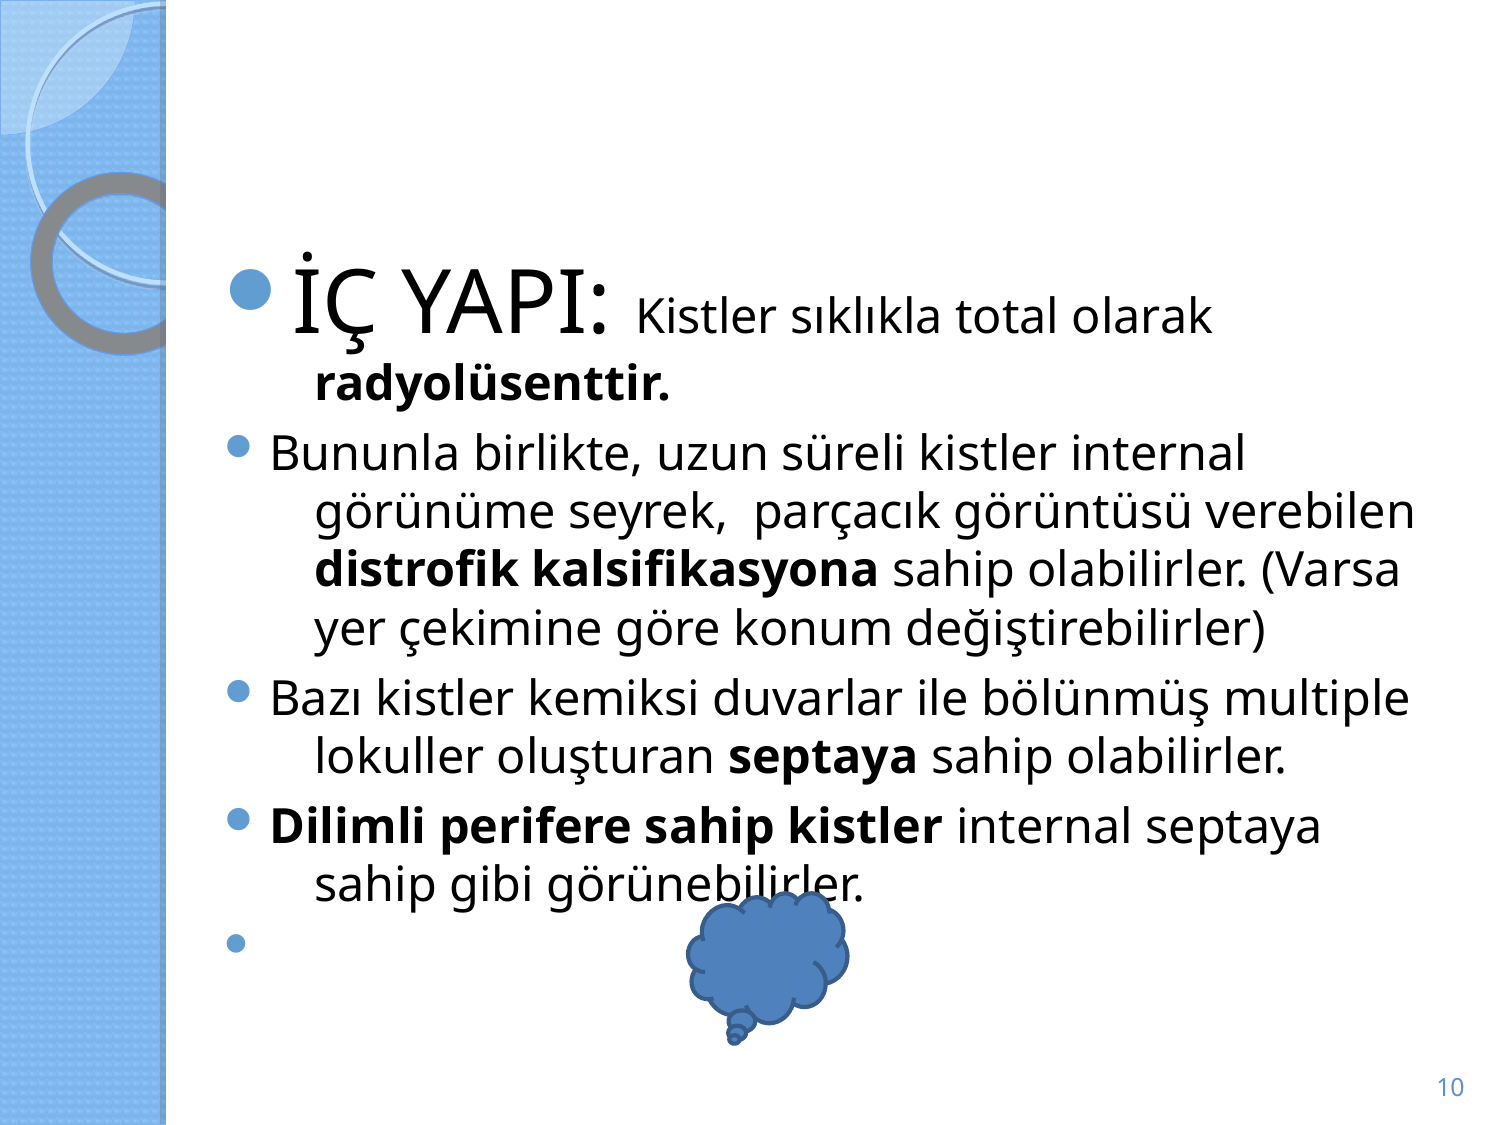

#
İÇ YAPI: Kistler sıklıkla total olarak radyolüsenttir.
Bununla birlikte, uzun süreli kistler internal görünüme seyrek, parçacık görüntüsü verebilen distrofik kalsifikasyona sahip olabilirler. (Varsa yer çekimine göre konum değiştirebilirler)
Bazı kistler kemiksi duvarlar ile bölünmüş multiple lokuller oluşturan septaya sahip olabilirler.
Dilimli perifere sahip kistler internal septaya sahip gibi görünebilirler.
10